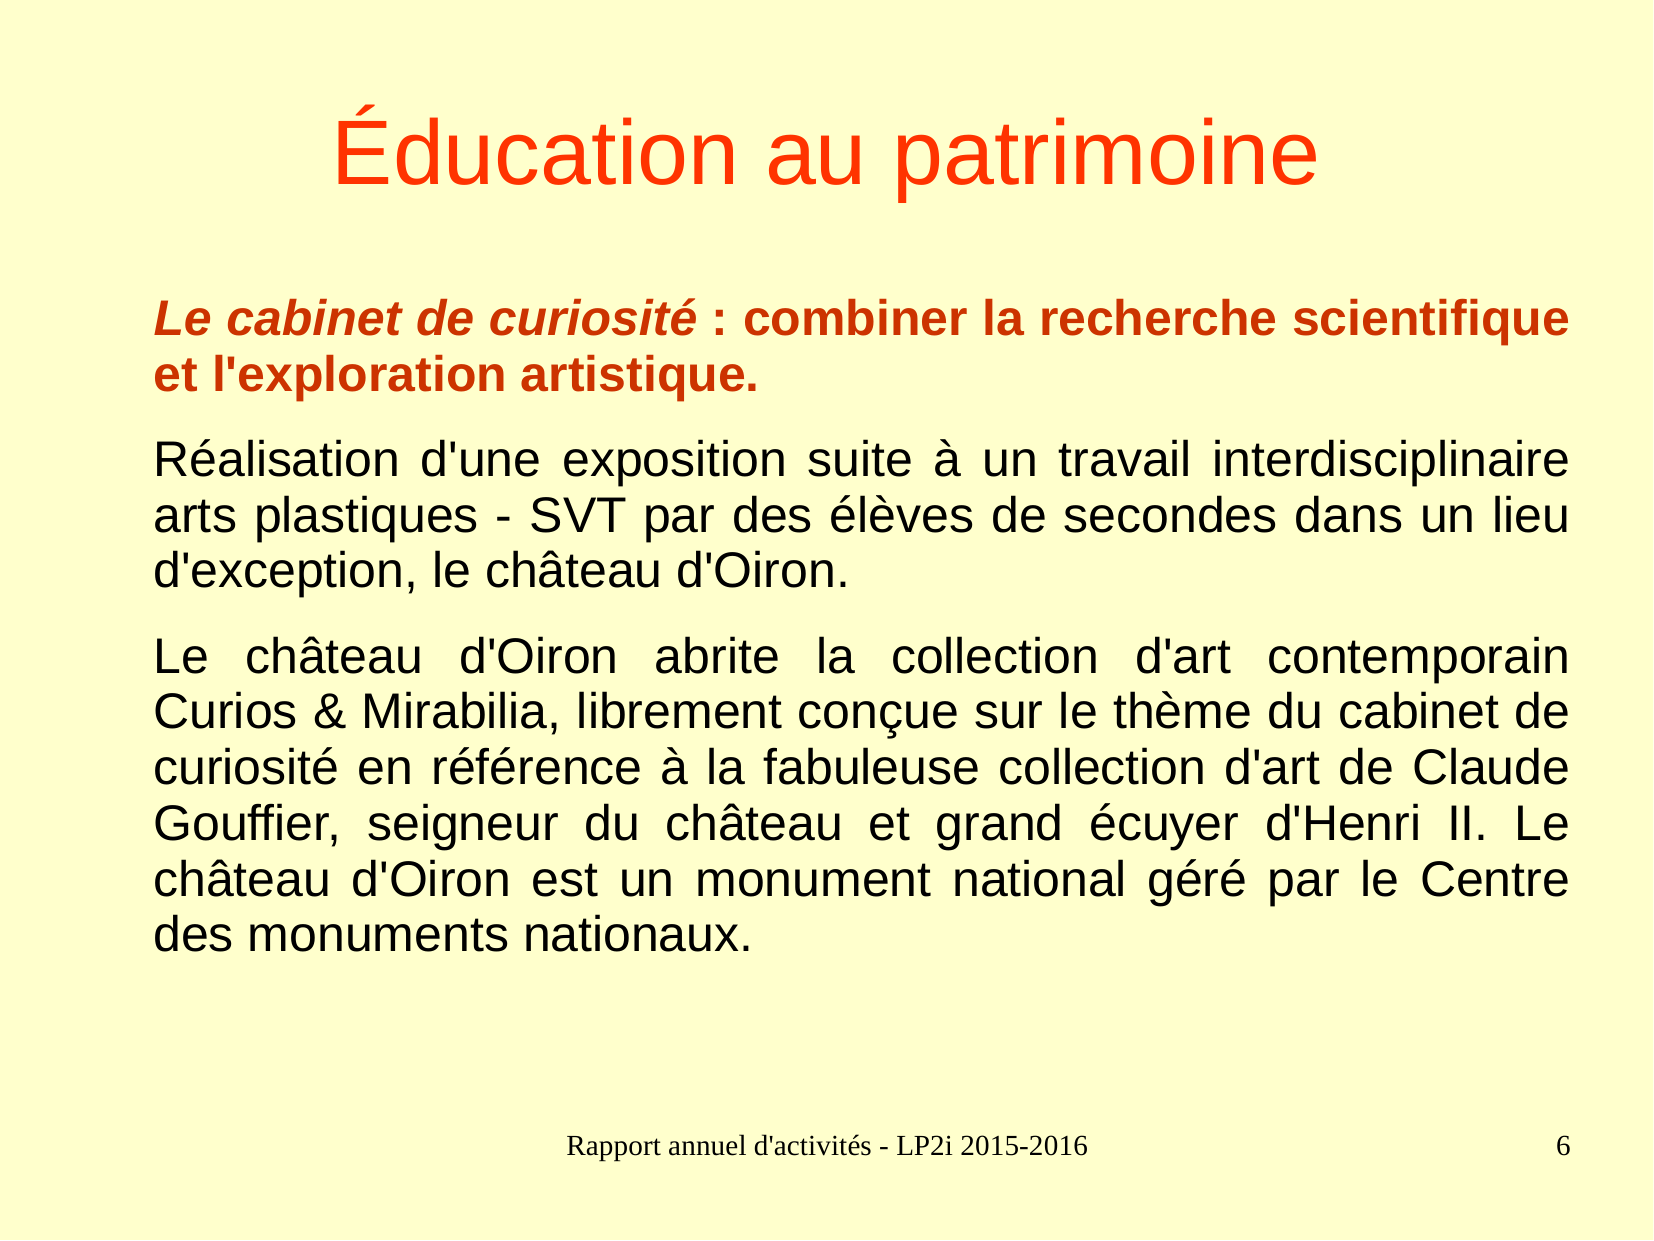

# Éducation au patrimoine
Le cabinet de curiosité : combiner la recherche scientifique et l'exploration artistique.
Réalisation d'une exposition suite à un travail interdisciplinaire arts plastiques - SVT par des élèves de secondes dans un lieu d'exception, le château d'Oiron.
Le château d'Oiron abrite la collection d'art contemporain Curios & Mirabilia, librement conçue sur le thème du cabinet de curiosité en référence à la fabuleuse collection d'art de Claude Gouffier, seigneur du château et grand écuyer d'Henri II. Le château d'Oiron est un monument national géré par le Centre des monuments nationaux.
Rapport annuel d'activités - LP2i 2015-2016
6